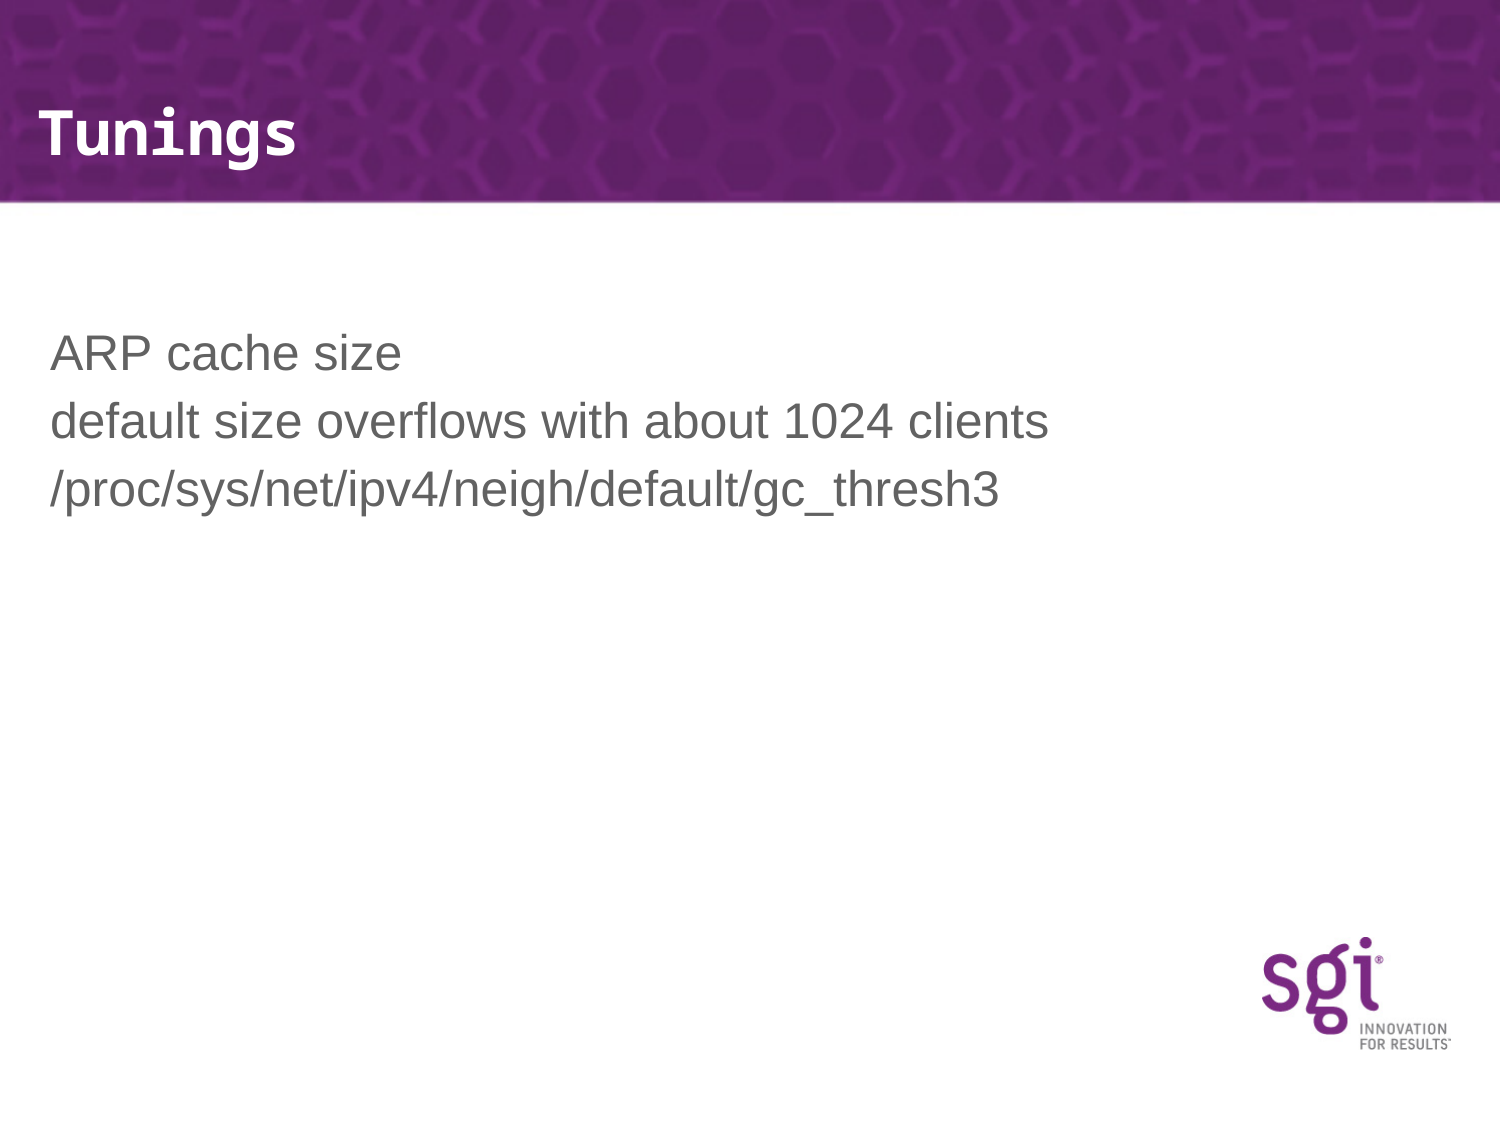

# Tunings
ARP cache size
default size overflows with about 1024 clients
/proc/sys/net/ipv4/neigh/default/gc_thresh3